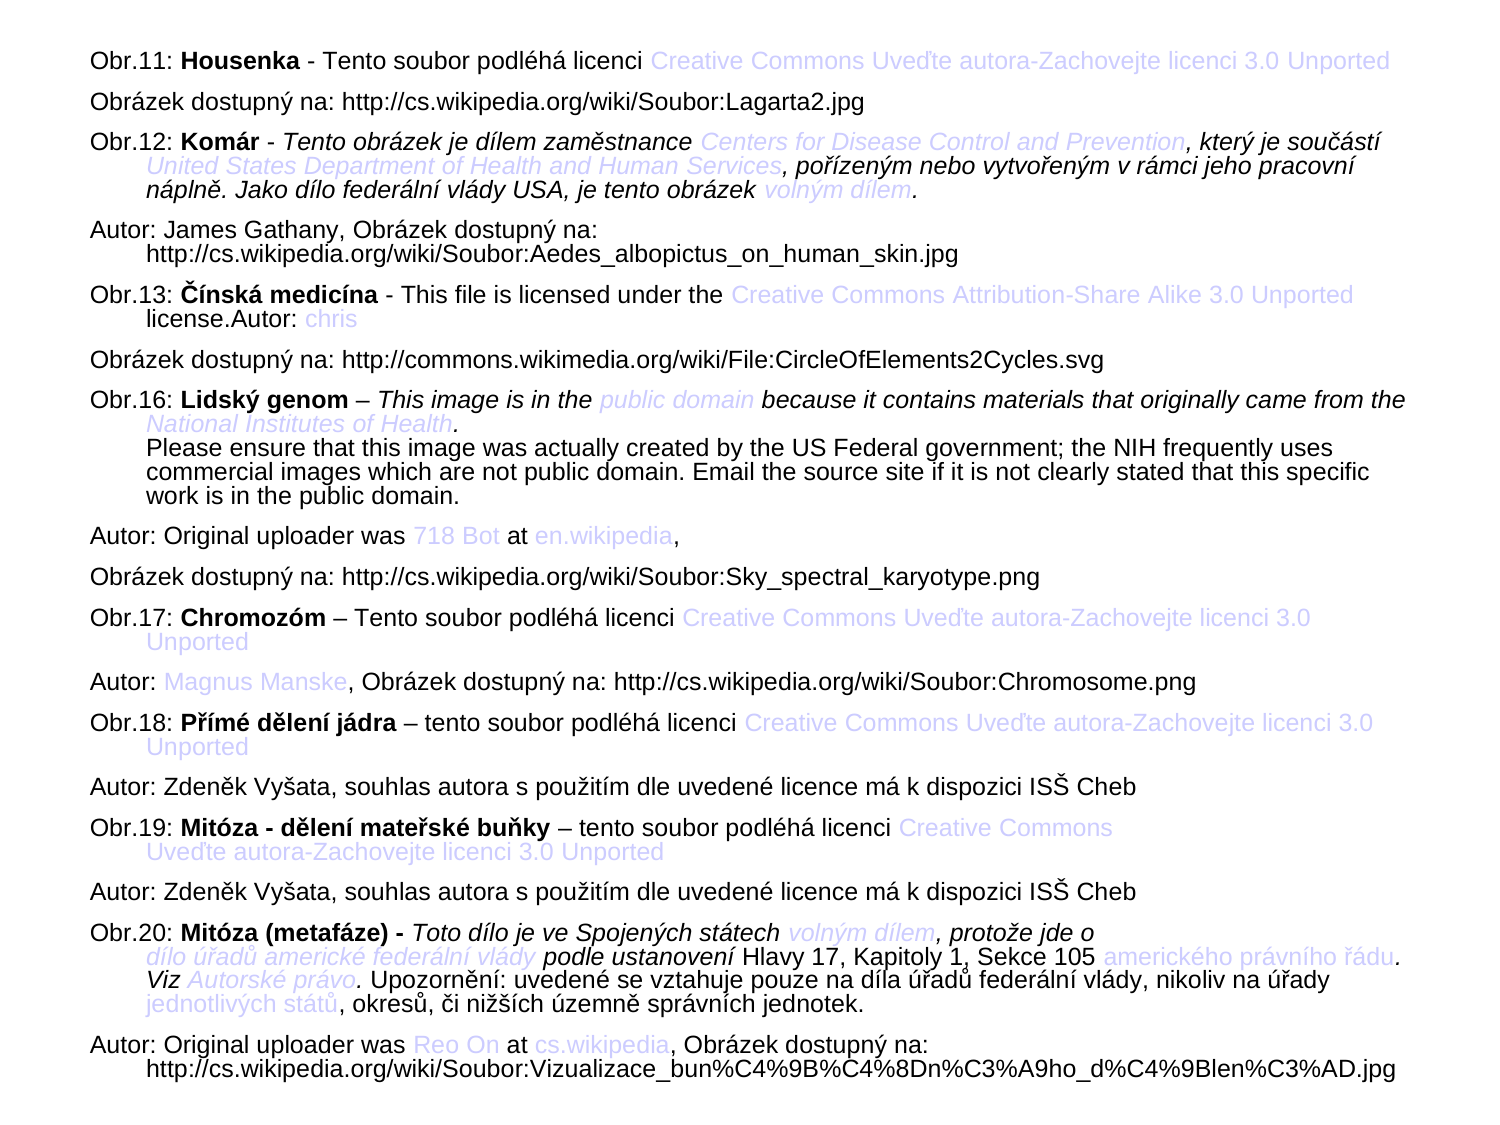

# Obr.11: Housenka - Tento soubor podléhá licenci Creative Commons Uveďte autora-Zachovejte licenci 3.0 Unported
Obrázek dostupný na: http://cs.wikipedia.org/wiki/Soubor:Lagarta2.jpg
Obr.12: Komár - Tento obrázek je dílem zaměstnance Centers for Disease Control and Prevention, který je součástí United States Department of Health and Human Services, pořízeným nebo vytvořeným v rámci jeho pracovní náplně. Jako dílo federální vlády USA, je tento obrázek volným dílem.
Autor: James Gathany, Obrázek dostupný na: http://cs.wikipedia.org/wiki/Soubor:Aedes_albopictus_on_human_skin.jpg
Obr.13: Čínská medicína - This file is licensed under the Creative Commons Attribution-Share Alike 3.0 Unported license.Autor: chris
Obrázek dostupný na: http://commons.wikimedia.org/wiki/File:CircleOfElements2Cycles.svg
Obr.16: Lidský genom – This image is in the public domain because it contains materials that originally came from the National Institutes of Health.
Please ensure that this image was actually created by the US Federal government; the NIH frequently uses commercial images which are not public domain. Email the source site if it is not clearly stated that this specific work is in the public domain.
Autor: Original uploader was 718 Bot at en.wikipedia,
Obrázek dostupný na: http://cs.wikipedia.org/wiki/Soubor:Sky_spectral_karyotype.png
Obr.17: Chromozóm – Tento soubor podléhá licenci Creative Commons Uveďte autora-Zachovejte licenci 3.0 Unported
Autor: Magnus Manske, Obrázek dostupný na: http://cs.wikipedia.org/wiki/Soubor:Chromosome.png
Obr.18: Přímé dělení jádra – tento soubor podléhá licenci Creative Commons Uveďte autora-Zachovejte licenci 3.0 Unported
Autor: Zdeněk Vyšata, souhlas autora s použitím dle uvedené licence má k dispozici ISŠ Cheb
Obr.19: Mitóza - dělení mateřské buňky – tento soubor podléhá licenci Creative Commons Uveďte autora-Zachovejte licenci 3.0 Unported
Autor: Zdeněk Vyšata, souhlas autora s použitím dle uvedené licence má k dispozici ISŠ Cheb
Obr.20: Mitóza (metafáze) - Toto dílo je ve Spojených státech volným dílem, protože jde o dílo úřadů americké federální vlády podle ustanovení Hlavy 17, Kapitoly 1, Sekce 105 amerického právního řádu. Viz Autorské právo. Upozornění: uvedené se vztahuje pouze na díla úřadů federální vlády, nikoliv na úřady jednotlivých států, okresů, či nižších územně správních jednotek.
Autor: Original uploader was Reo On at cs.wikipedia, Obrázek dostupný na: http://cs.wikipedia.org/wiki/Soubor:Vizualizace_bun%C4%9B%C4%8Dn%C3%A9ho_d%C4%9Blen%C3%AD.jpg